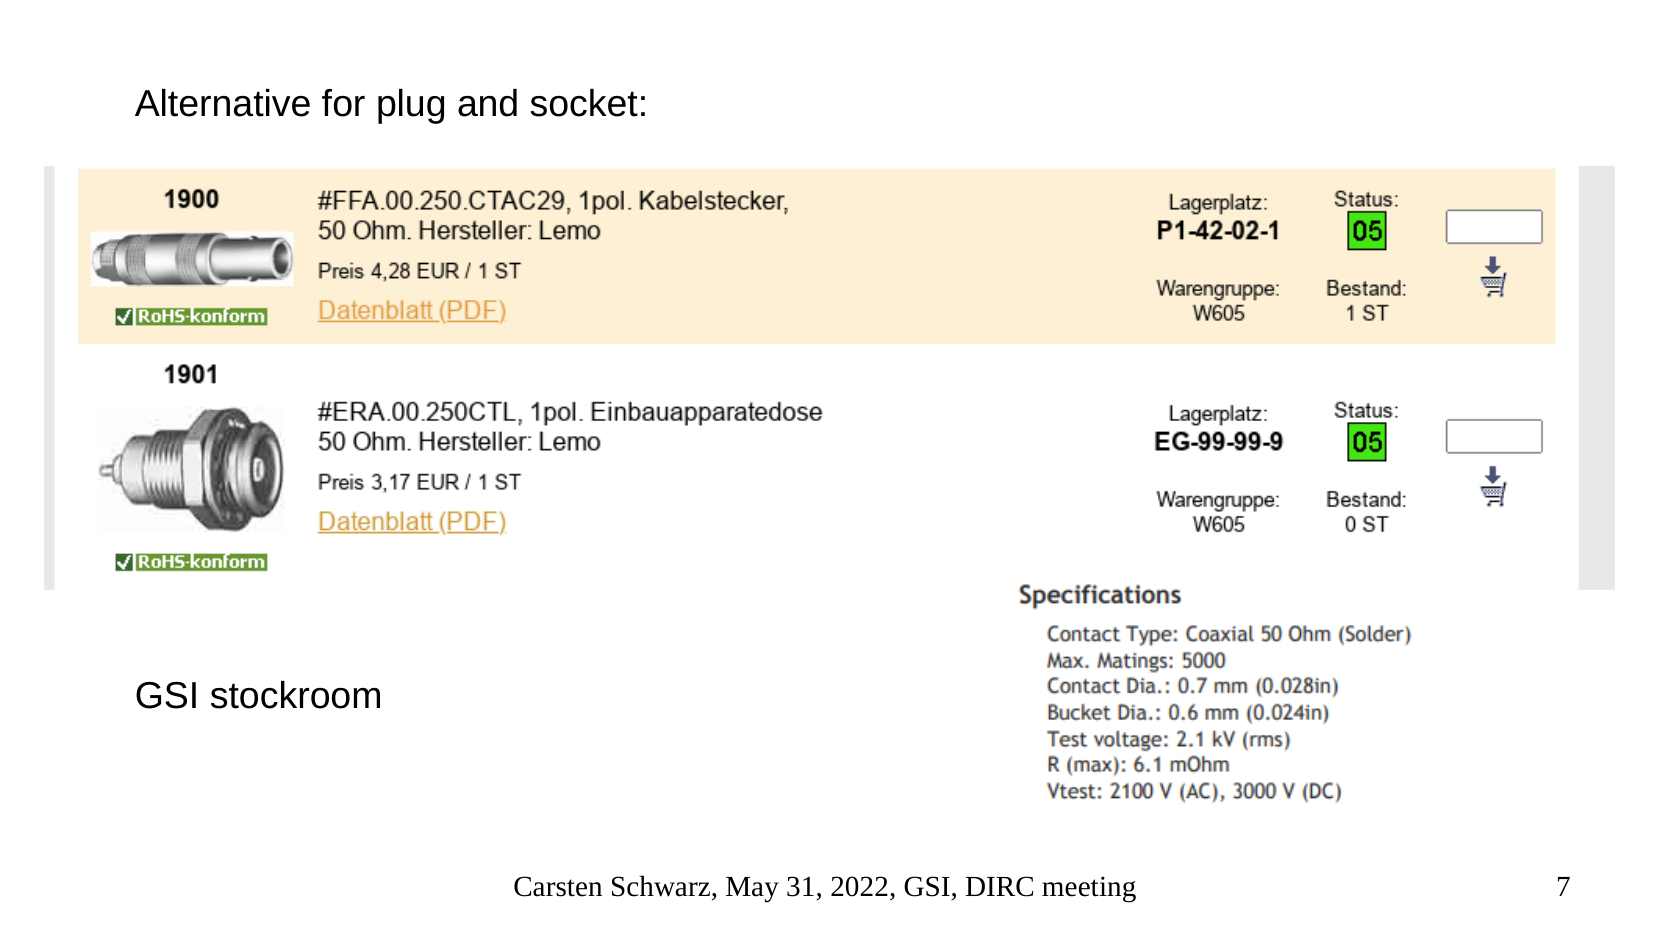

Alternative for plug and socket:
GSI stockroom
7